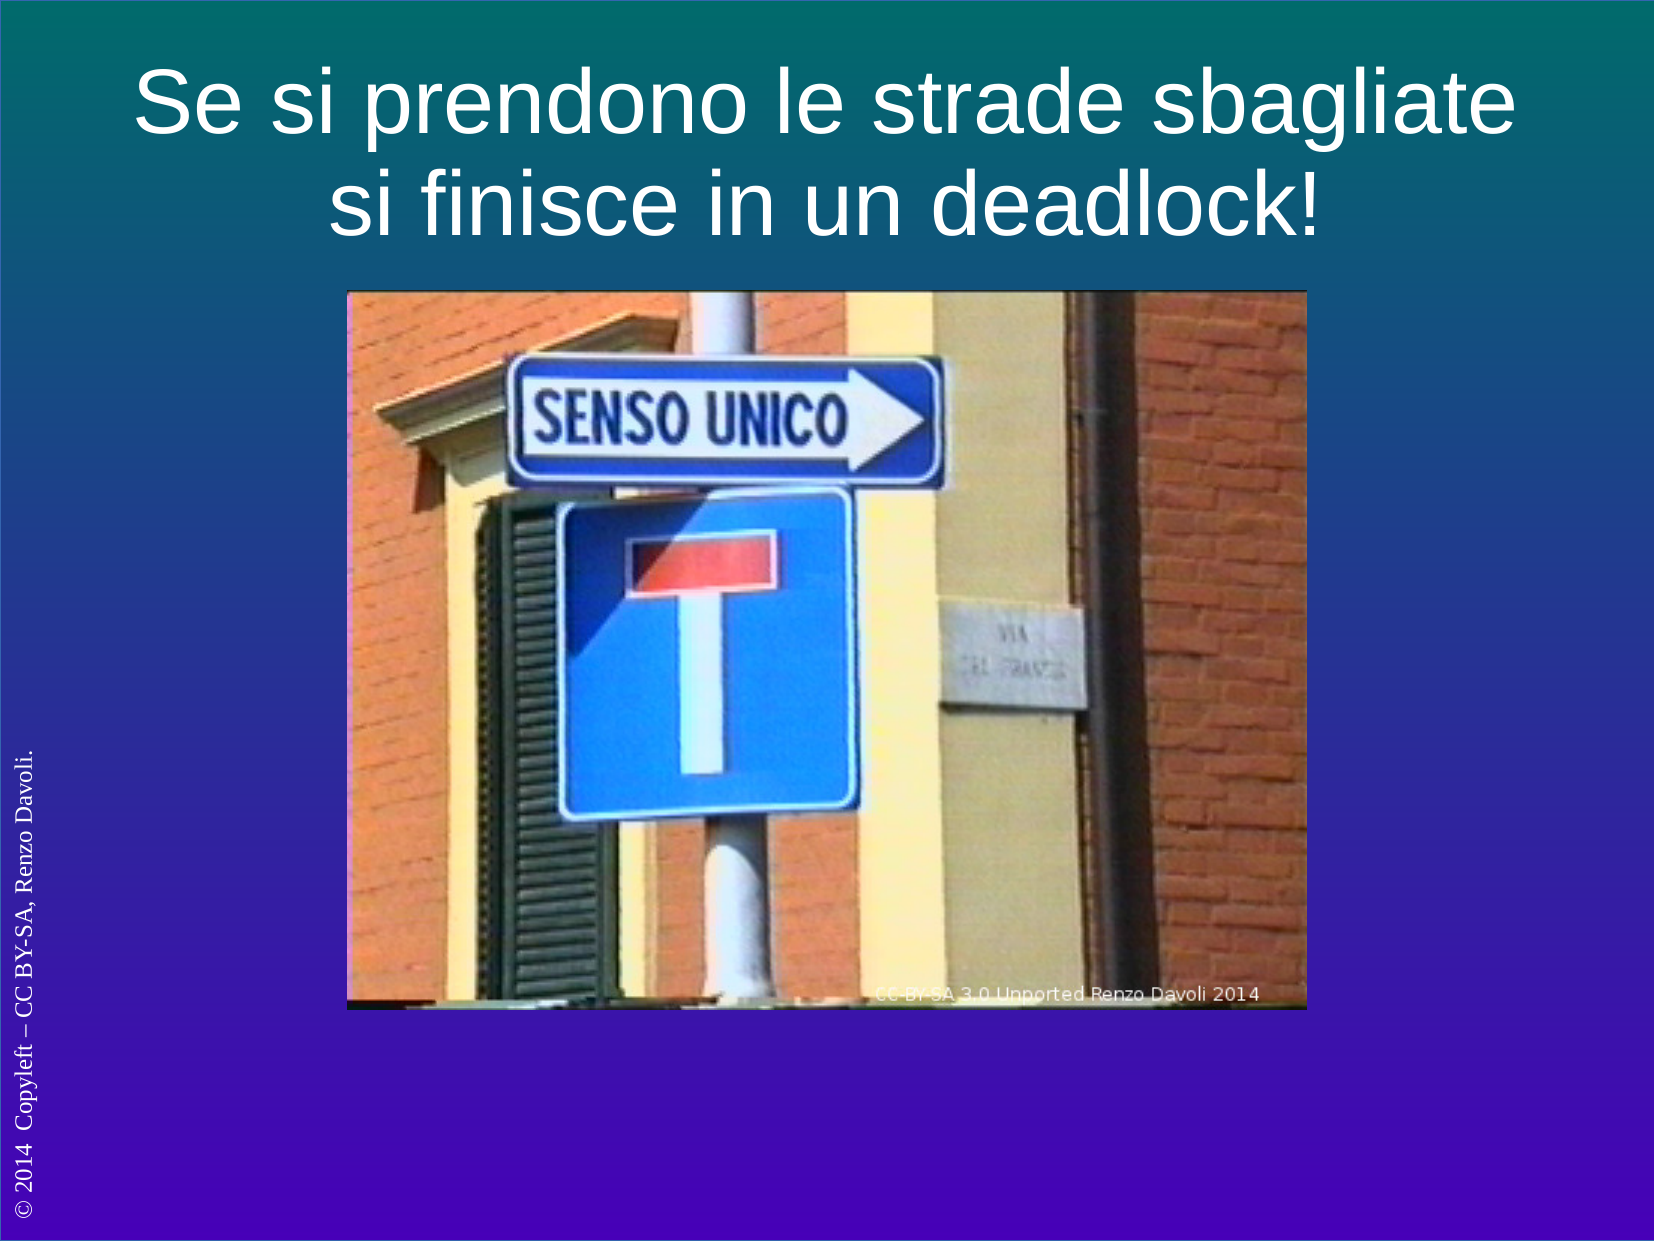

# Se si prendono le strade sbagliate si finisce in un deadlock!